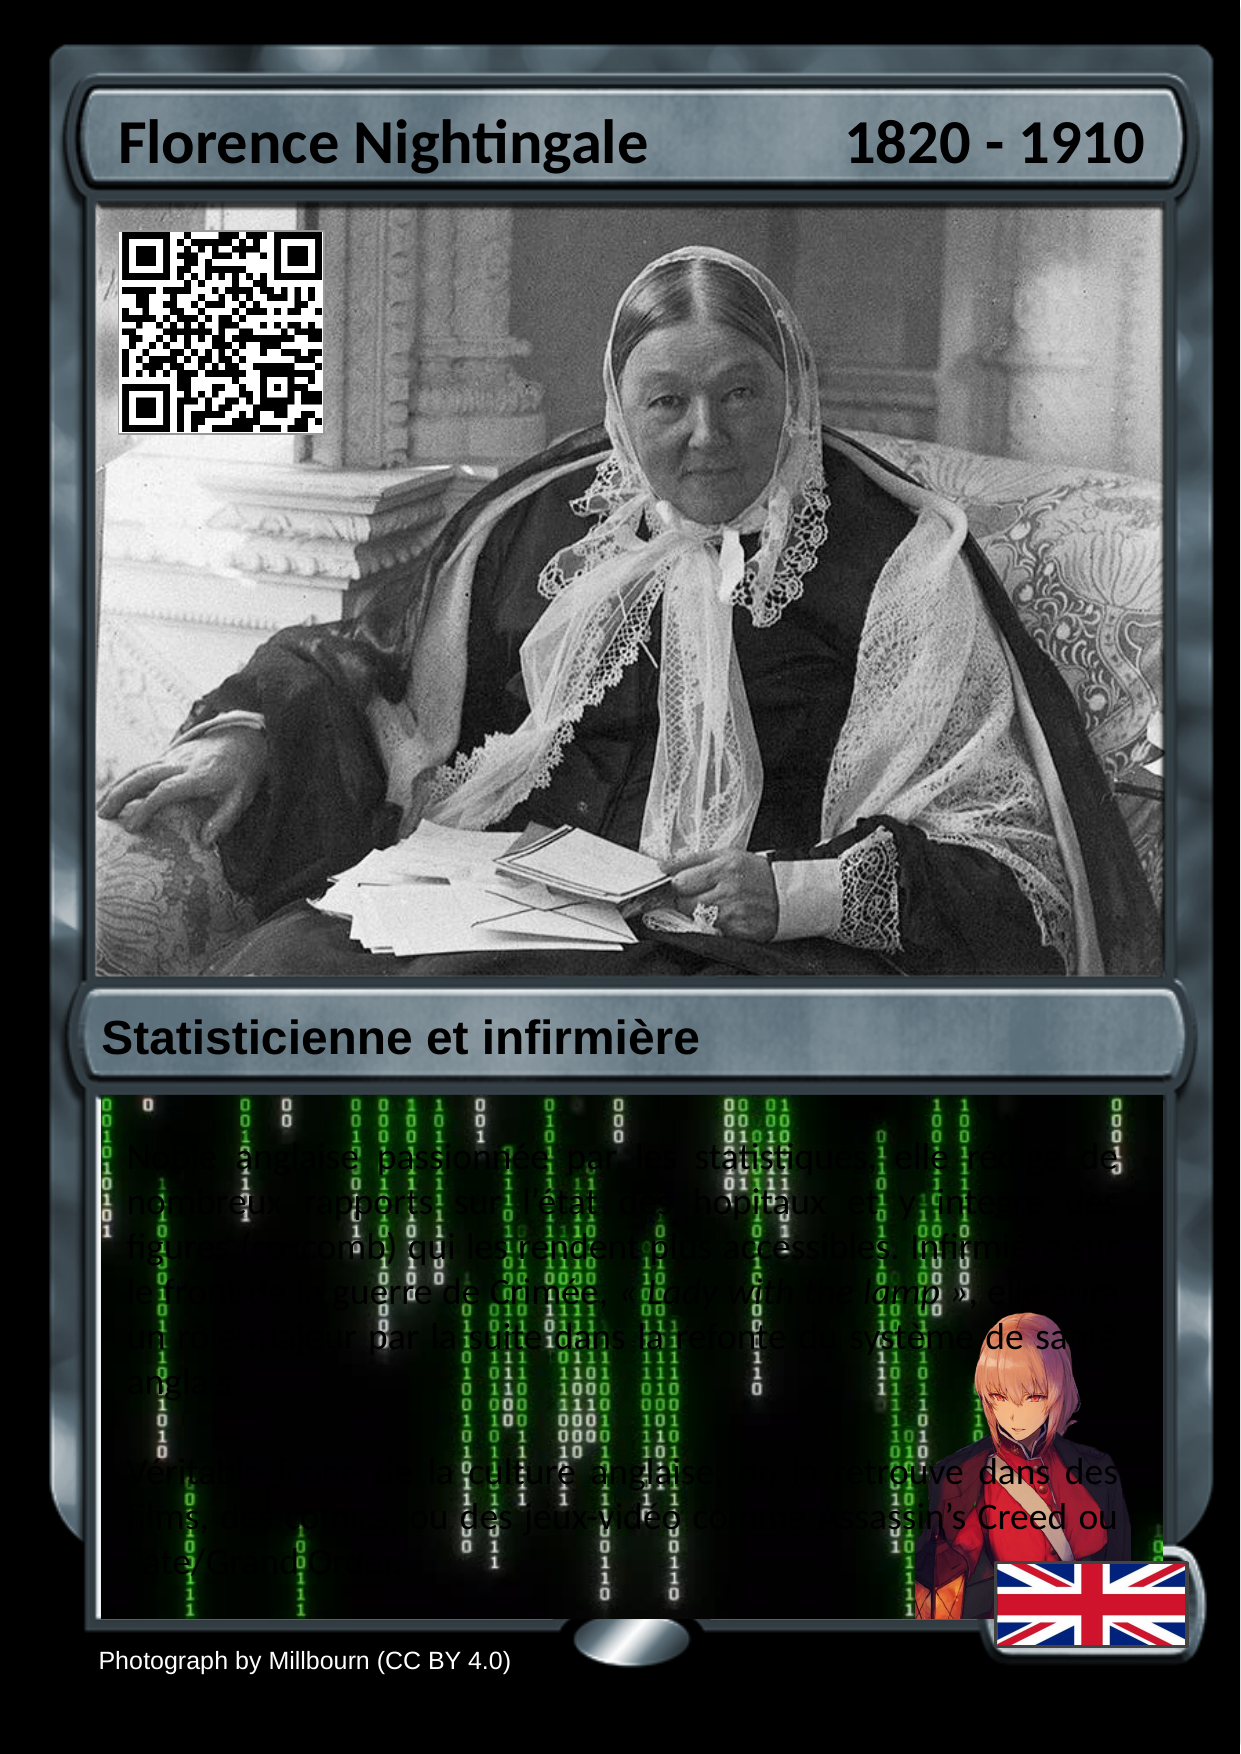

Florence Nightingale
1820 - 1910
Statisticienne et infirmière
Noble anglaise passionnée par les statistiques, elle rédige de nombreux rapports sur l’état des hopitaux et y integre des figures (coxcomb) qui les rendent plus accessibles. Infirmière sur le front de la guerre de Crimée, « Lady with the lamp », elle aura un rôle majeur par la suite dans la refonte du système de santé anglais.
Véritable icône de la culture anglaise, on la retrouve dans des films, des comics, ou des jeux-vidéo comme Assassin’s Creed ou Fate/Grand Order.
Photograph by Millbourn (CC BY 4.0)